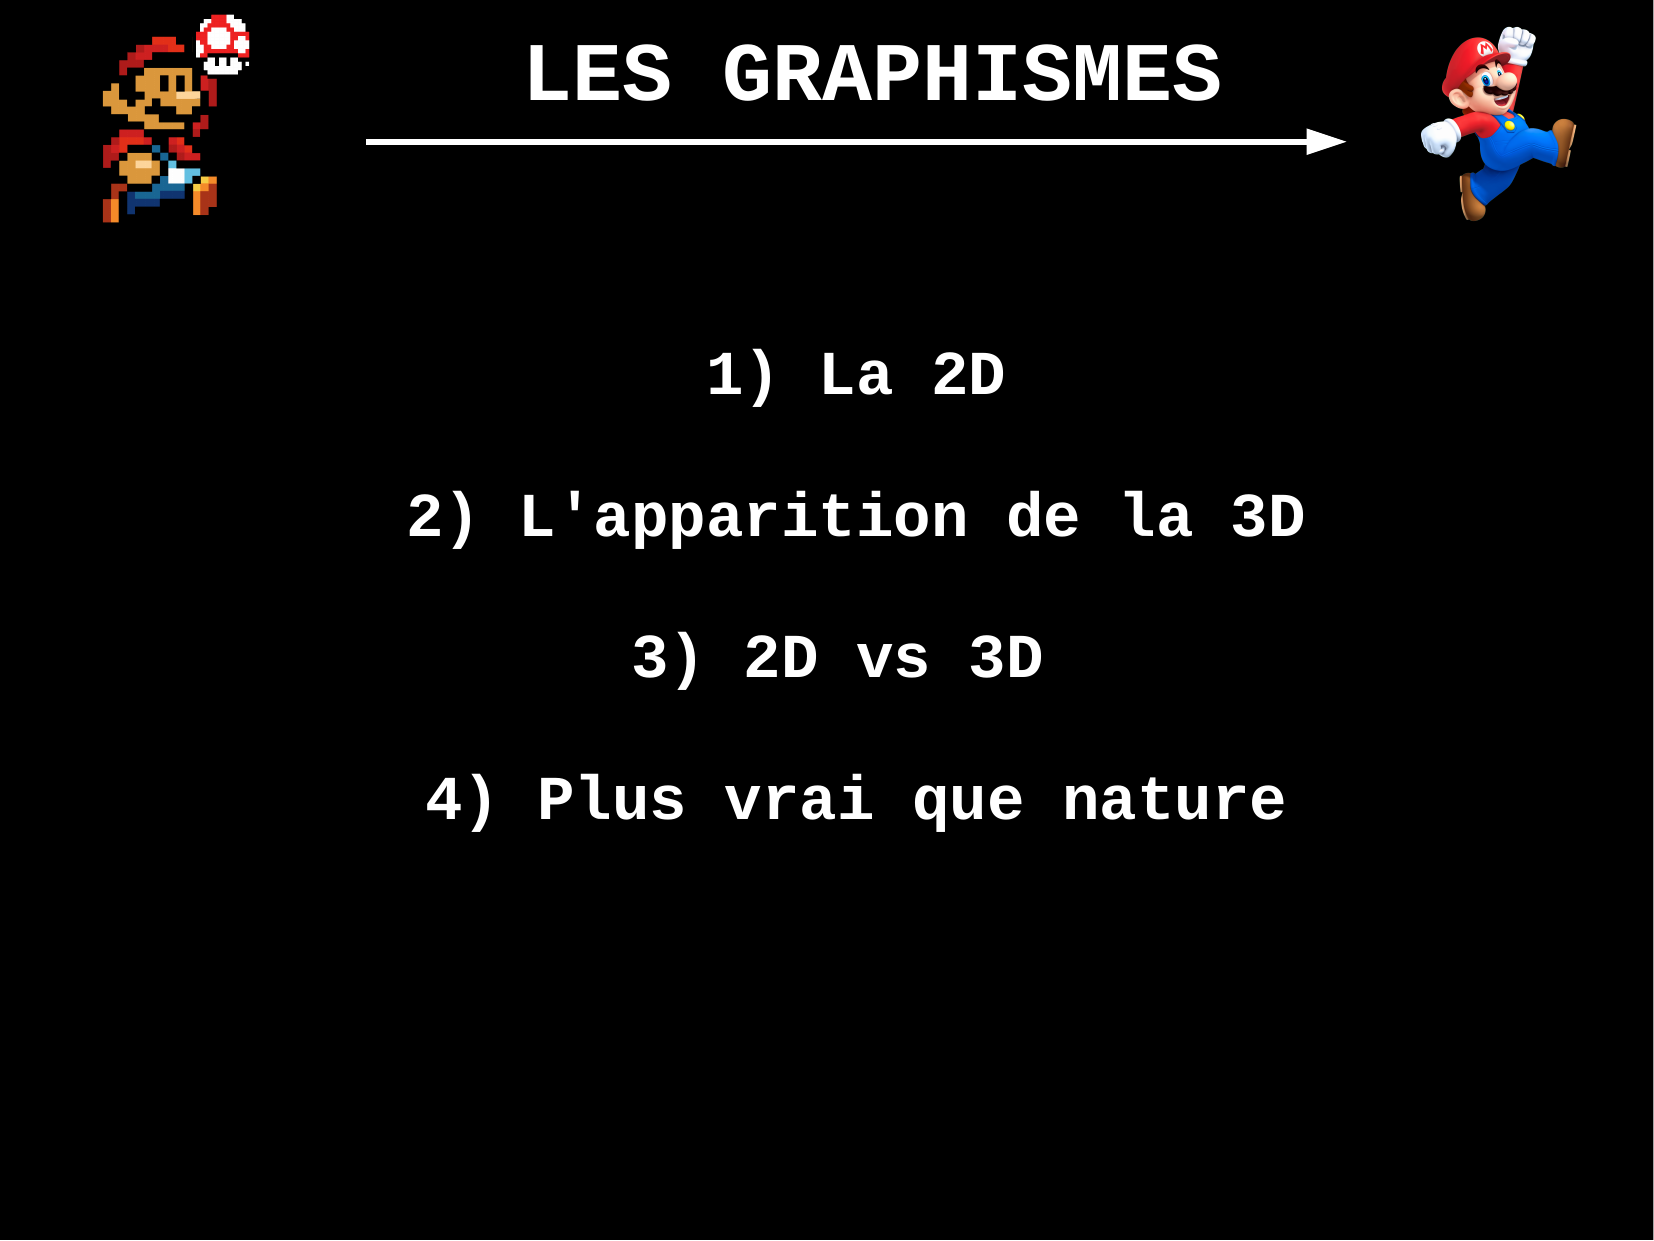

LES GRAPHISMES
1) La 2D
2) L'apparition de la 3D
3) 2D vs 3D
4) Plus vrai que nature